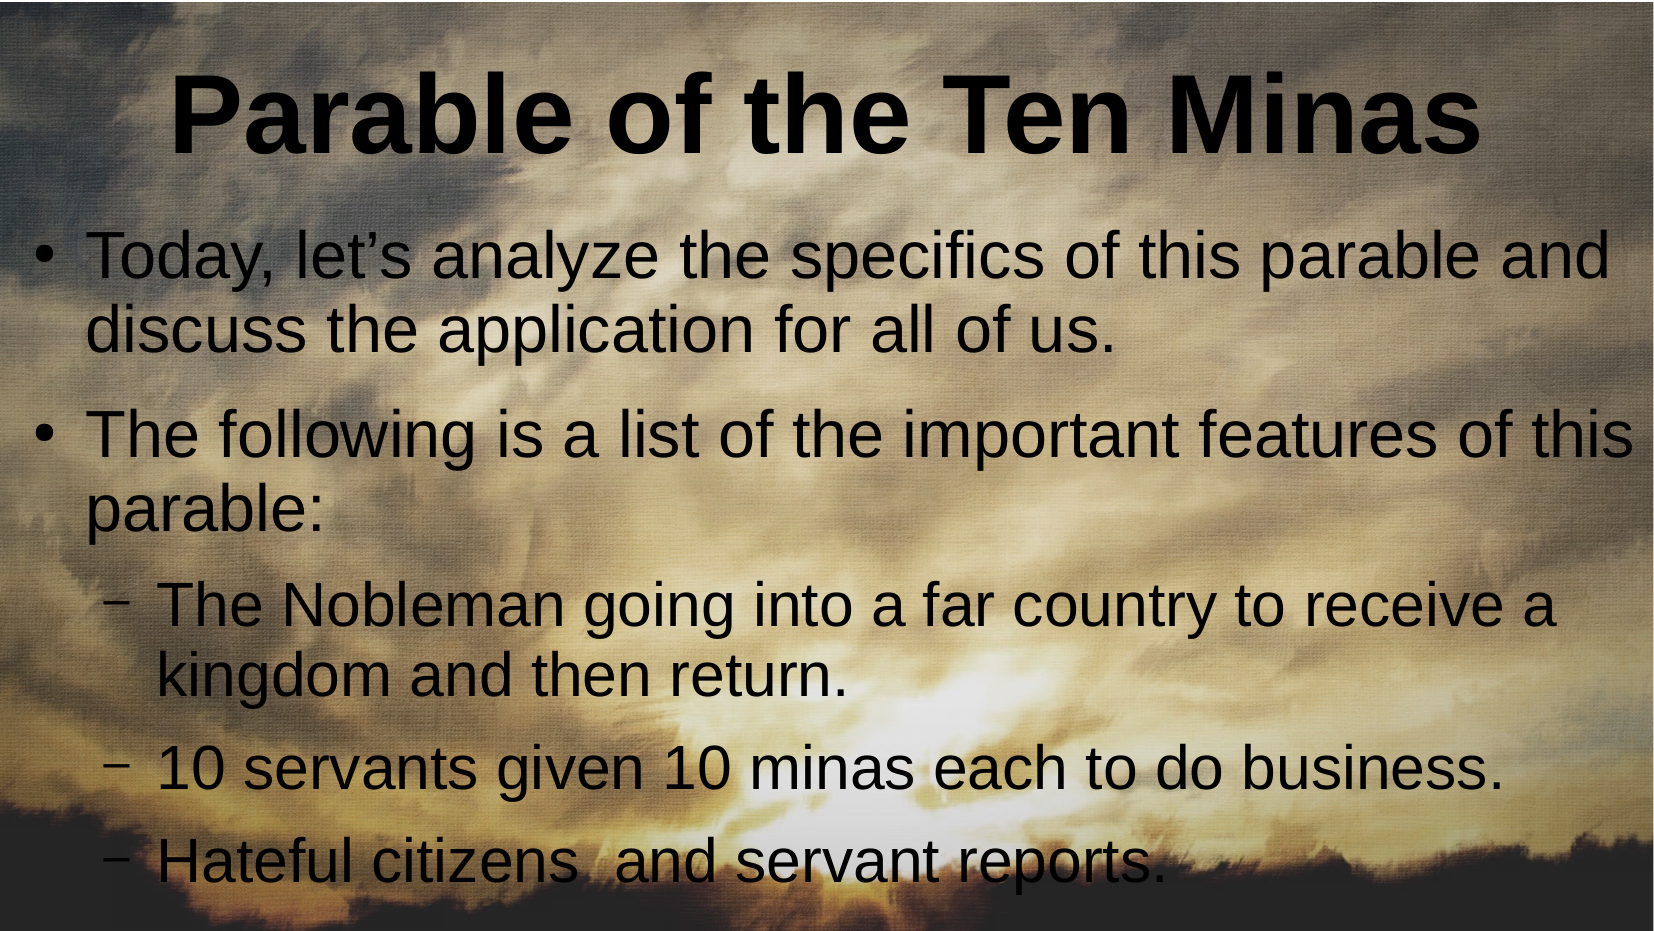

# Parable of the Ten Minas
Today, let’s analyze the specifics of this parable and discuss the application for all of us.
The following is a list of the important features of this parable:
The Nobleman going into a far country to receive a kingdom and then return.
10 servants given 10 minas each to do business.
Hateful citizens and servant reports.